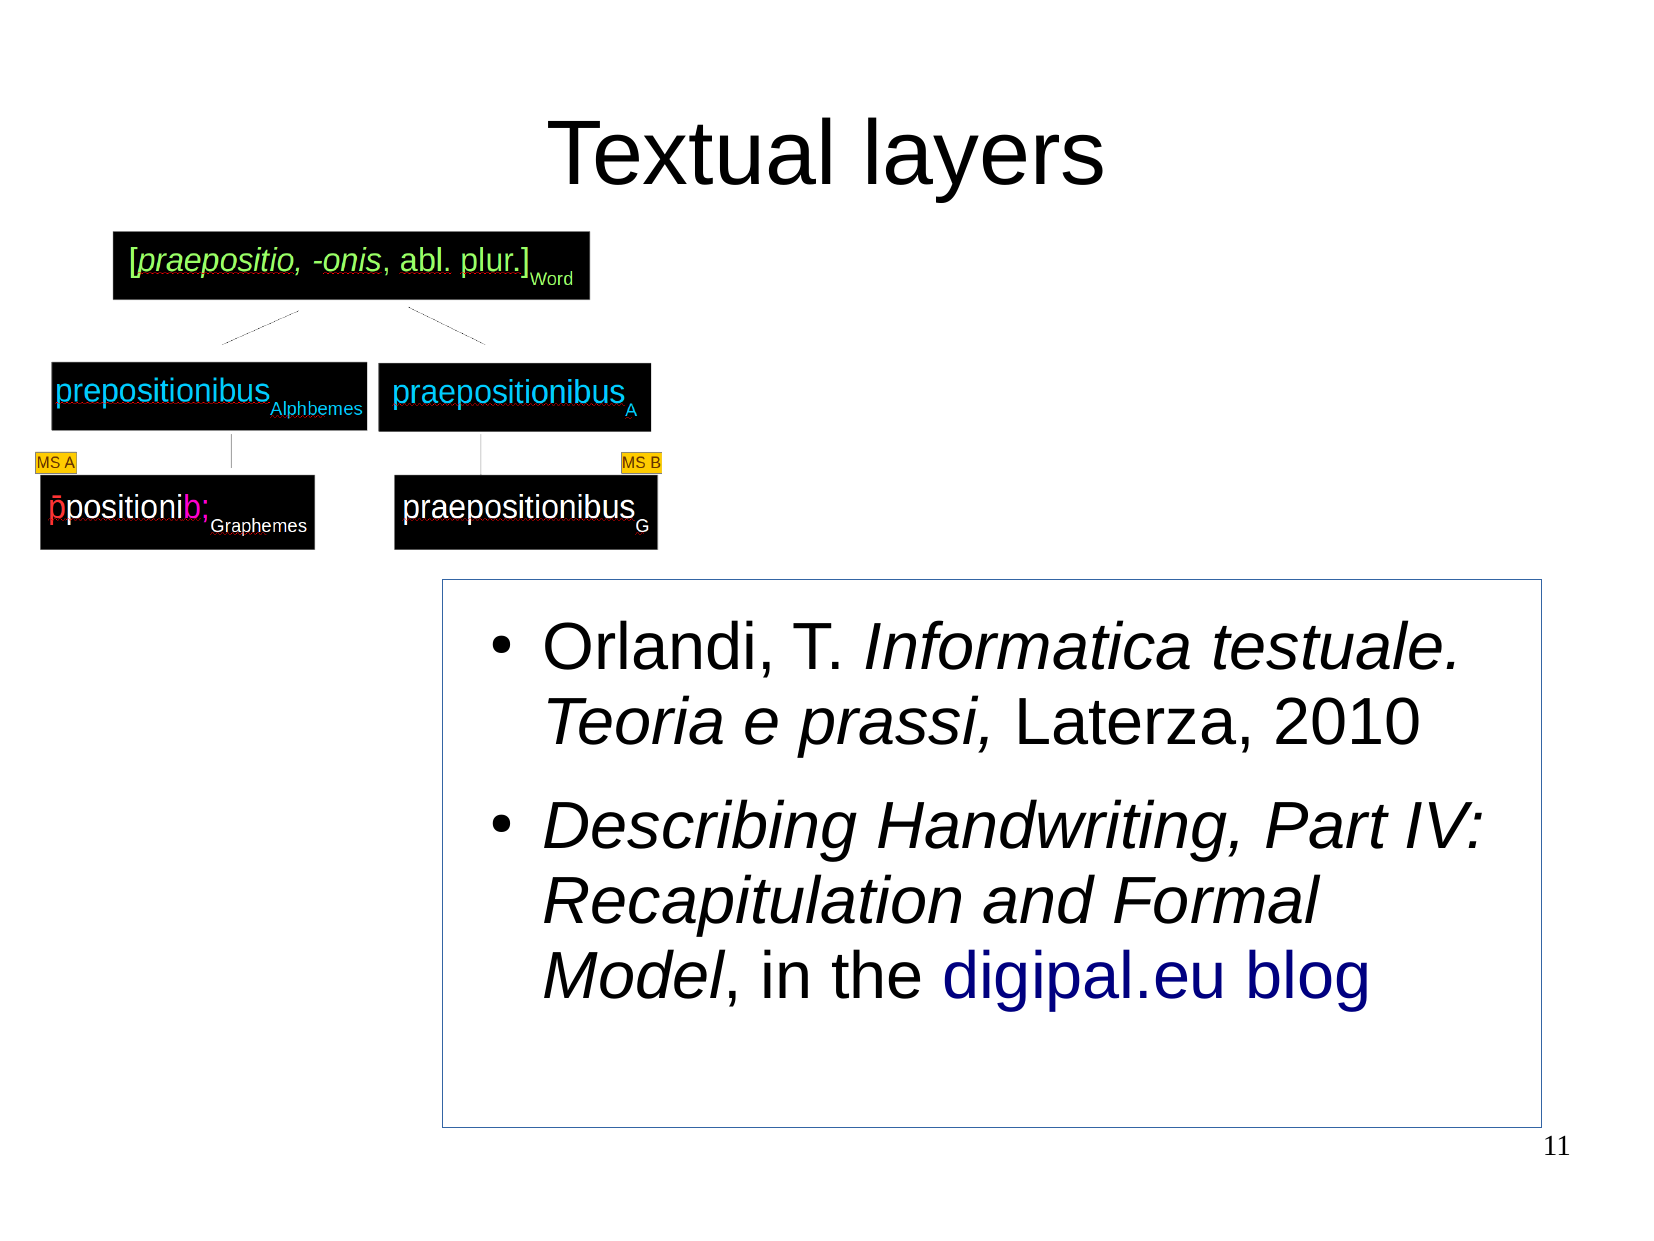

Textual layers
# Orlandi, T. Informatica testuale. Teoria e prassi, Laterza, 2010
Describing Handwriting, Part IV: Recapitulation and Formal Model, in the digipal.eu blog
11